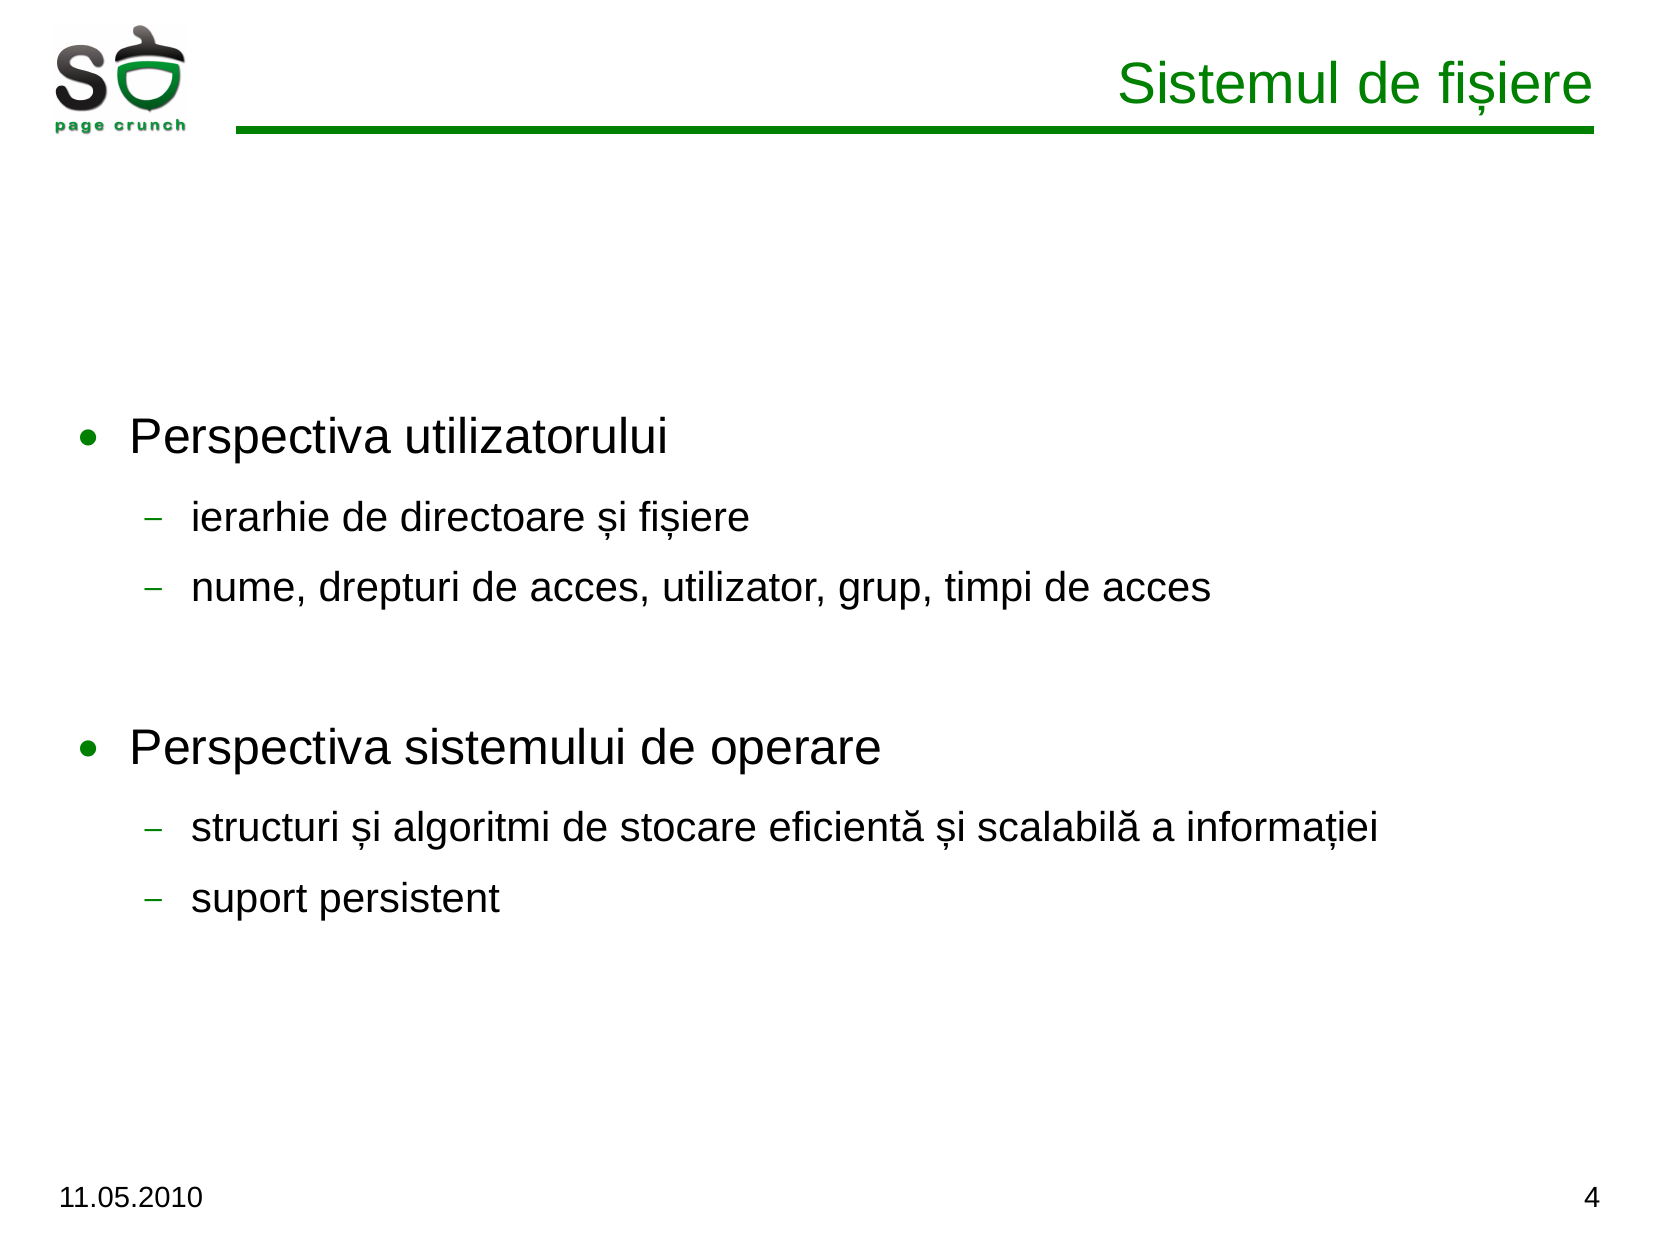

# Sistemul de fișiere
Perspectiva utilizatorului
ierarhie de directoare și fișiere
nume, drepturi de acces, utilizator, grup, timpi de acces
Perspectiva sistemului de operare
structuri și algoritmi de stocare eficientă și scalabilă a informației
suport persistent
11.05.2010
4